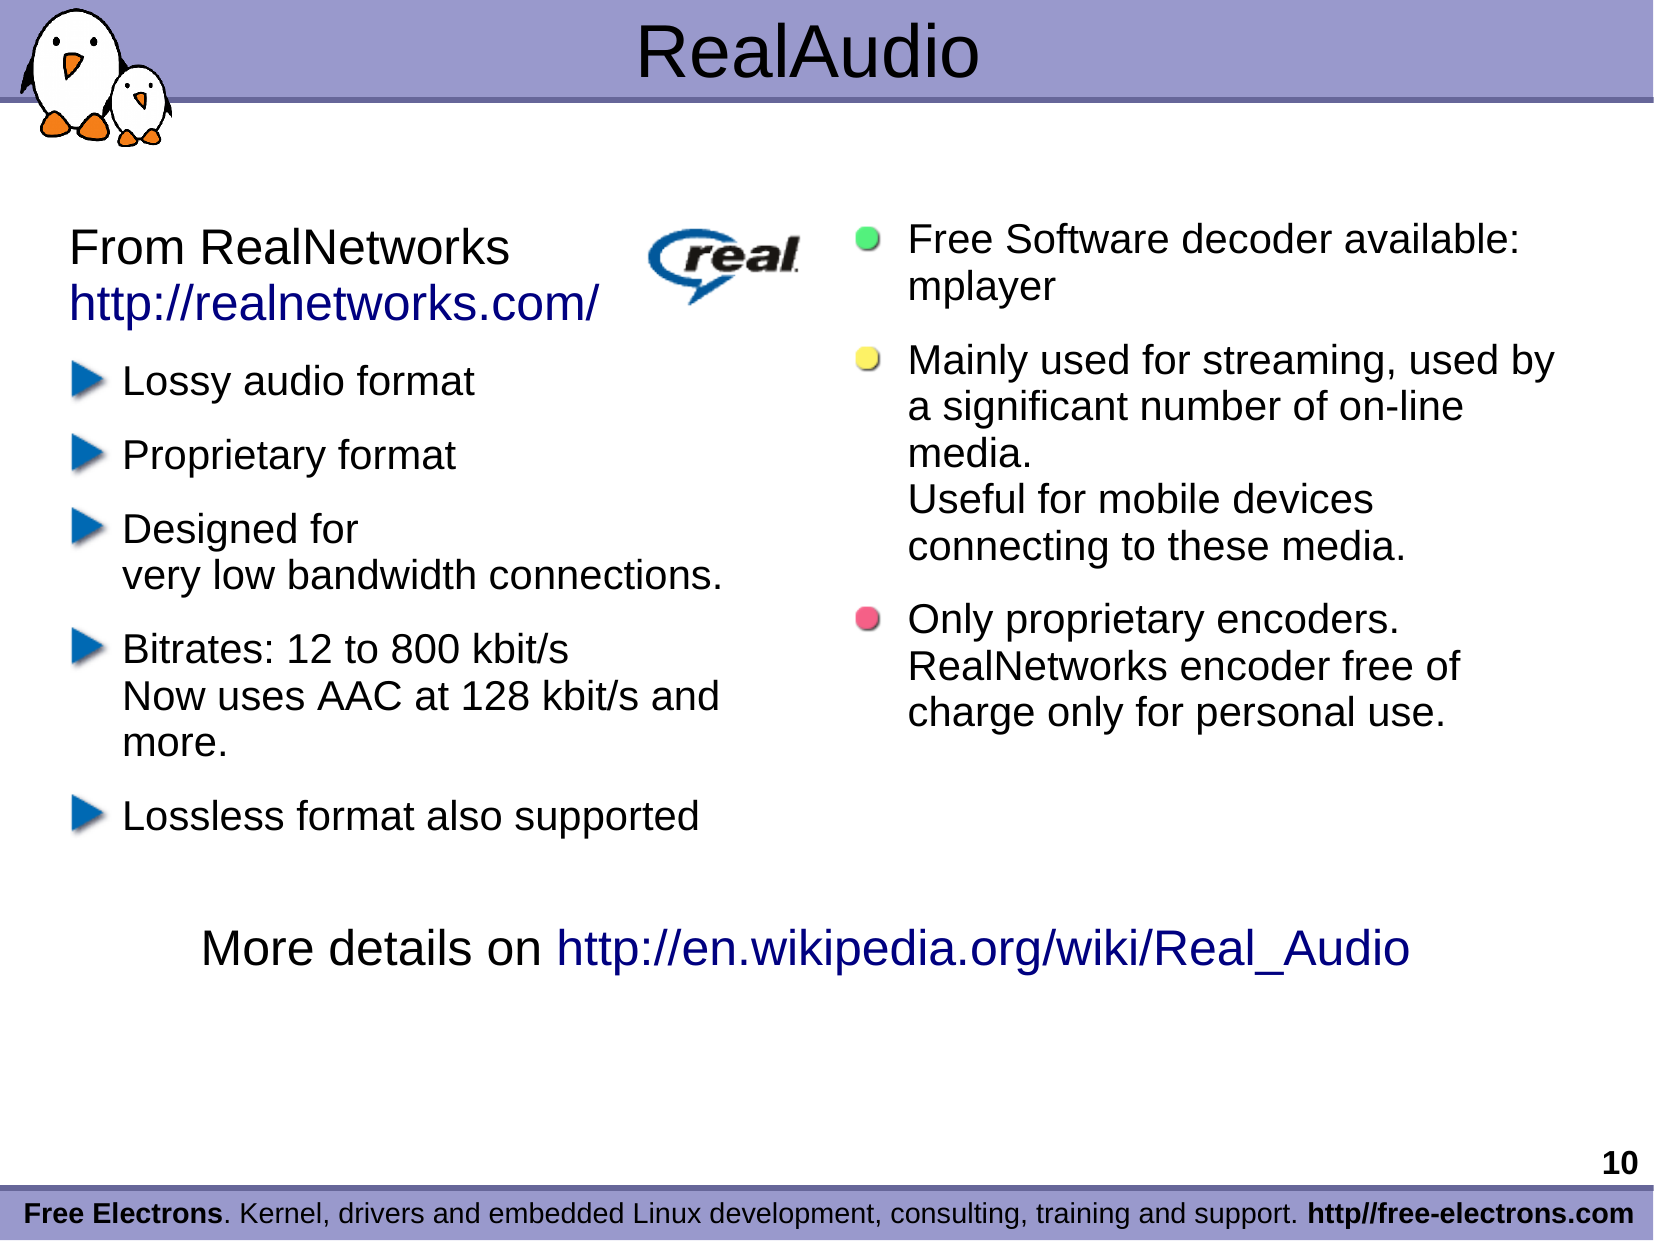

# RealAudio
Free Software decoder available: mplayer
Mainly used for streaming, used by a significant number of on-line media.
Useful for mobile devices connecting to these media.
Only proprietary encoders. RealNetworks encoder free of charge only for personal use.
From RealNetworks
http://realnetworks.com/
Lossy audio format
Proprietary format
Designed for
very low bandwidth connections.
Bitrates: 12 to 800 kbit/s
Now uses AAC at 128 kbit/s and more.
Lossless format also supported
More details on http://en.wikipedia.org/wiki/Real_Audio